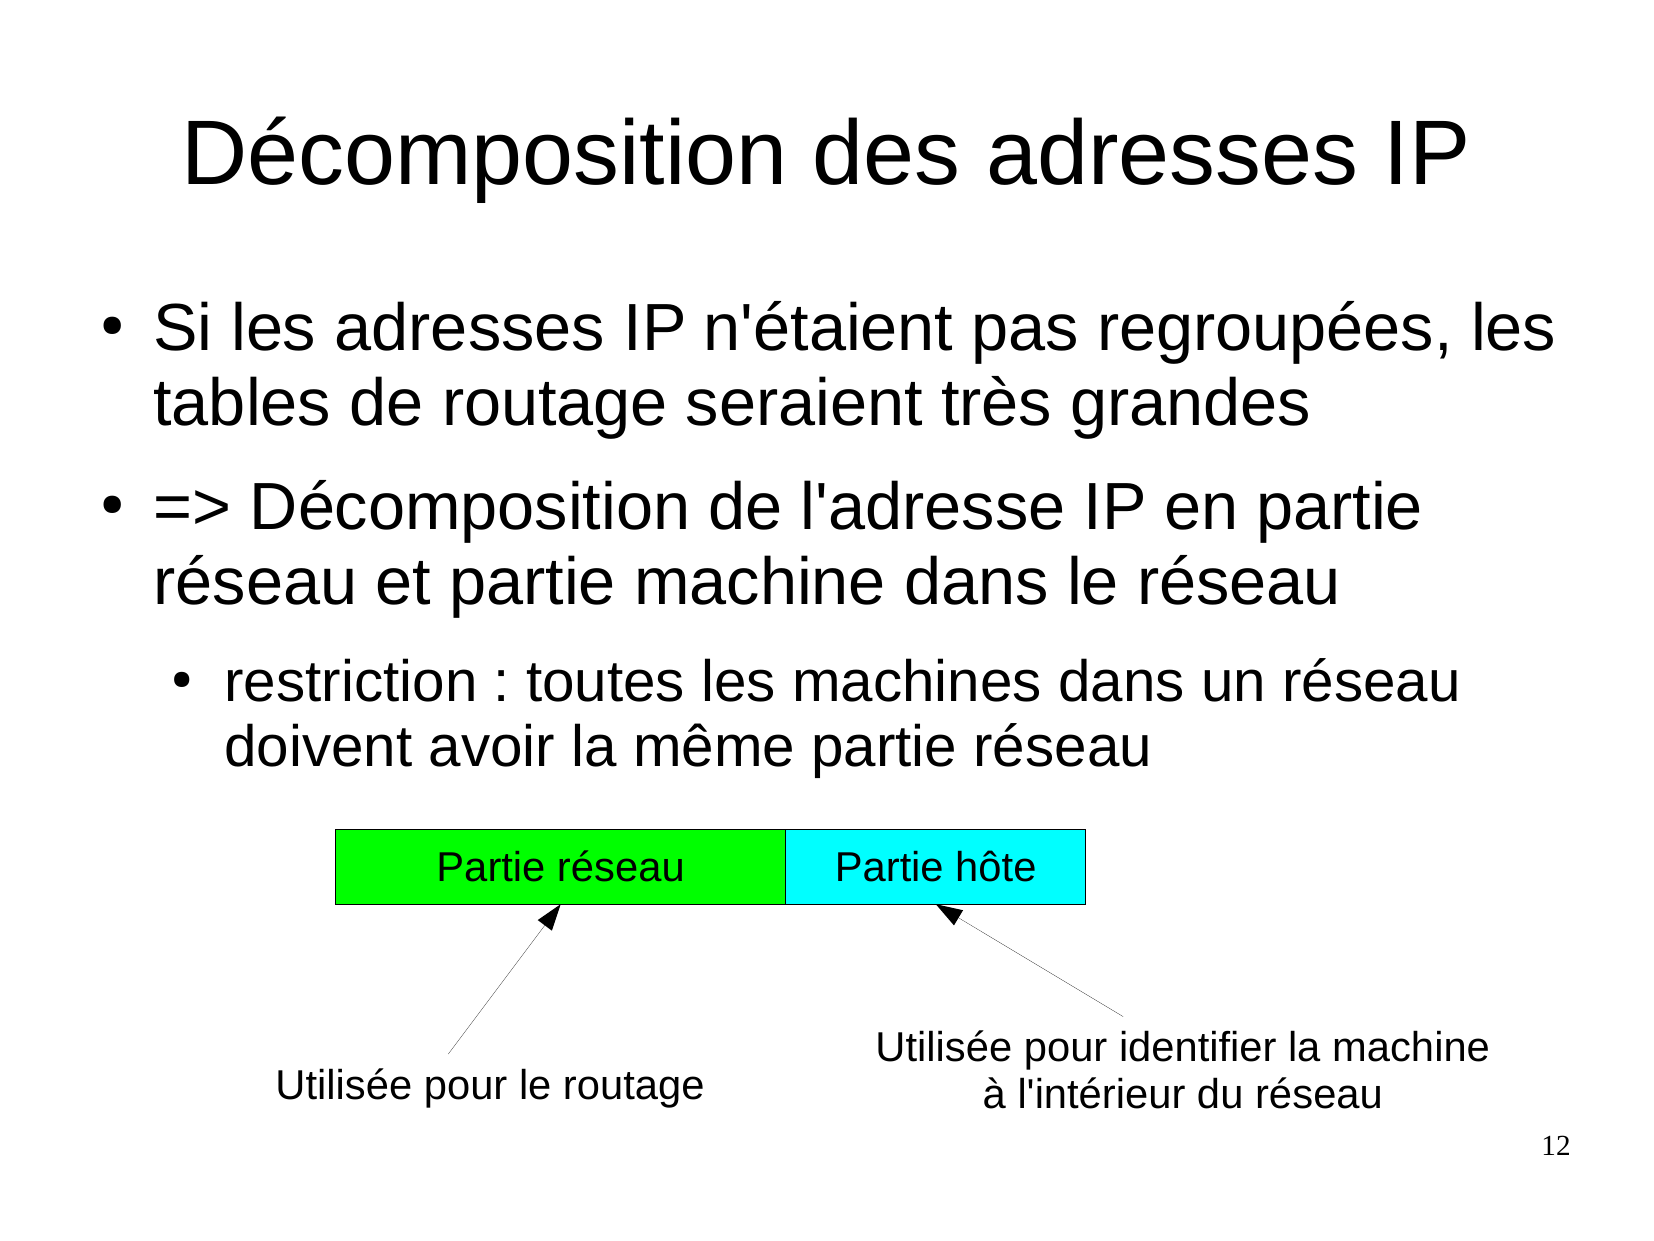

# Décomposition des adresses IP
Si les adresses IP n'étaient pas regroupées, les tables de routage seraient très grandes
=> Décomposition de l'adresse IP en partie réseau et partie machine dans le réseau
restriction : toutes les machines dans un réseau doivent avoir la même partie réseau
Partie réseau
Partie hôte
Utilisée pour identifier la machine
à l'intérieur du réseau
Utilisée pour le routage
12